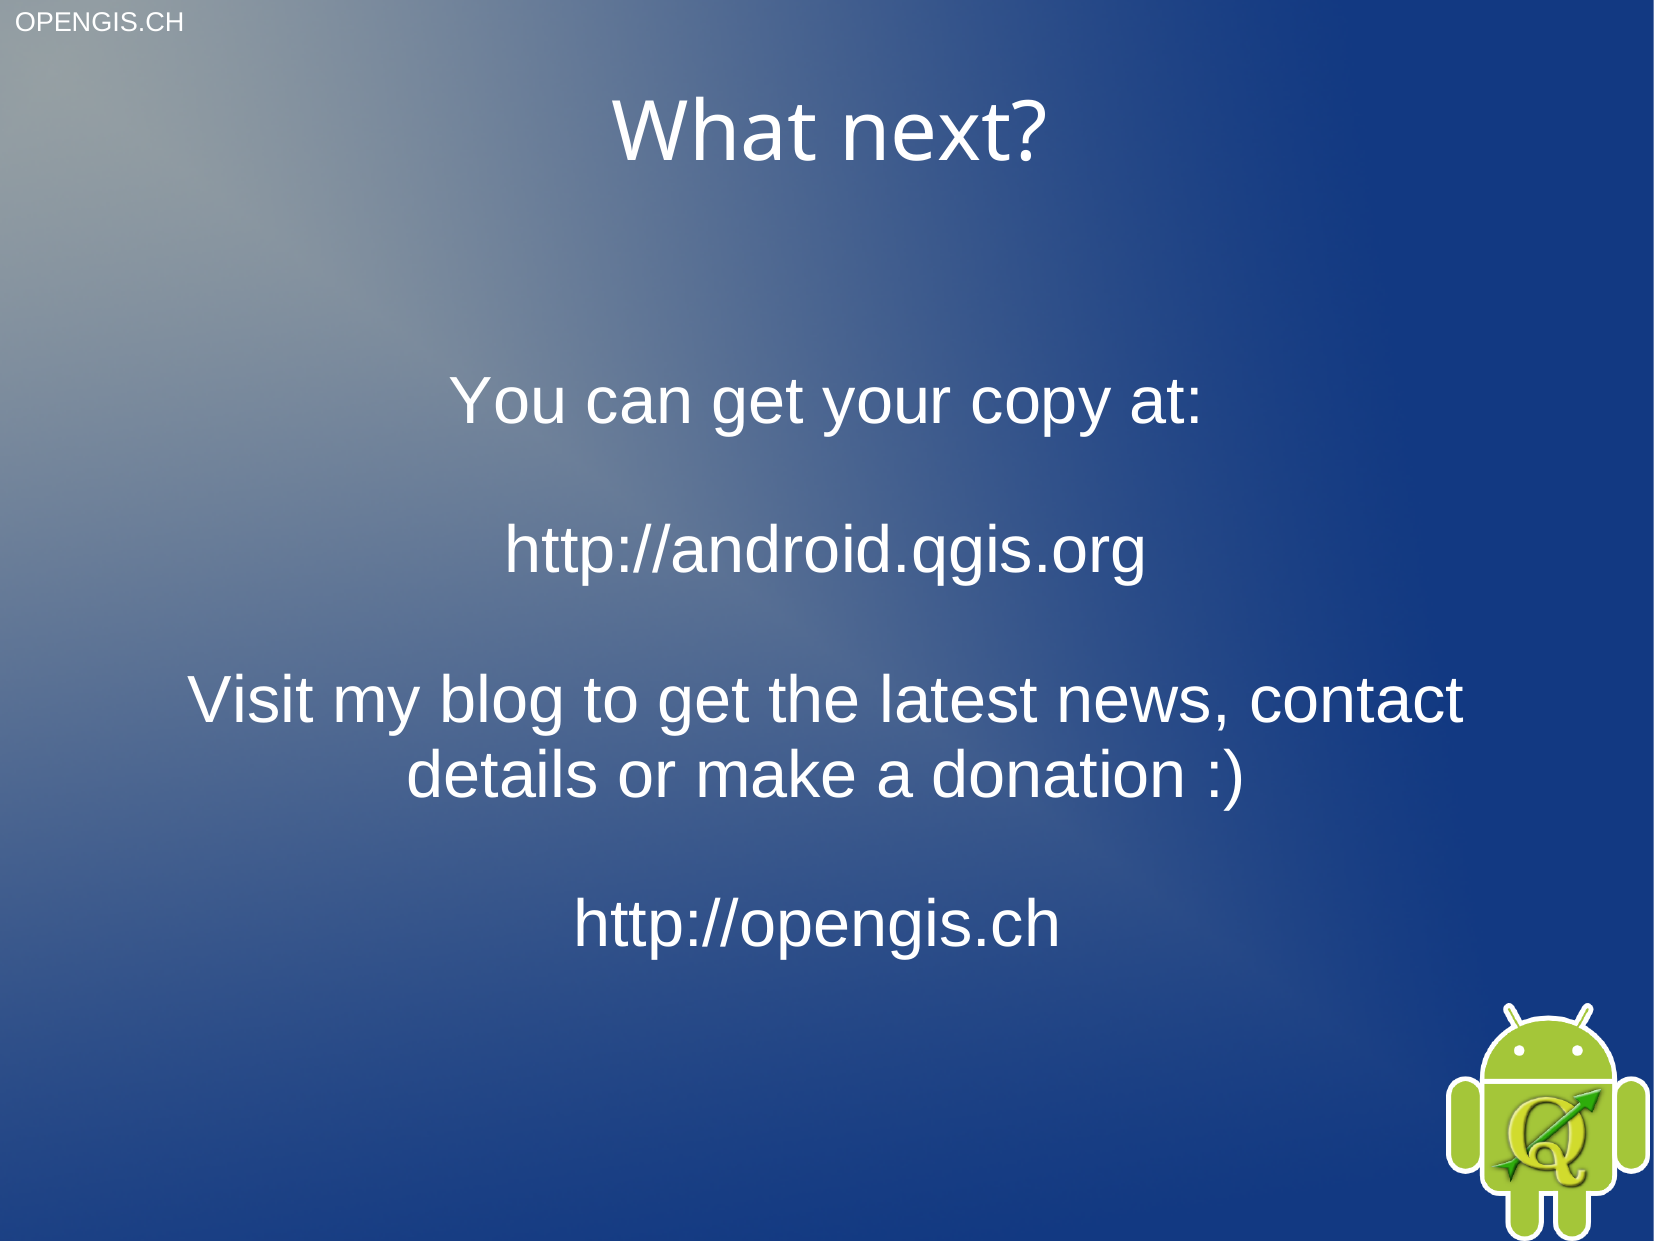

# What next?
You can get your copy at:
http://android.qgis.org
Visit my blog to get the latest news, contact details or make a donation :)
http://opengis.ch